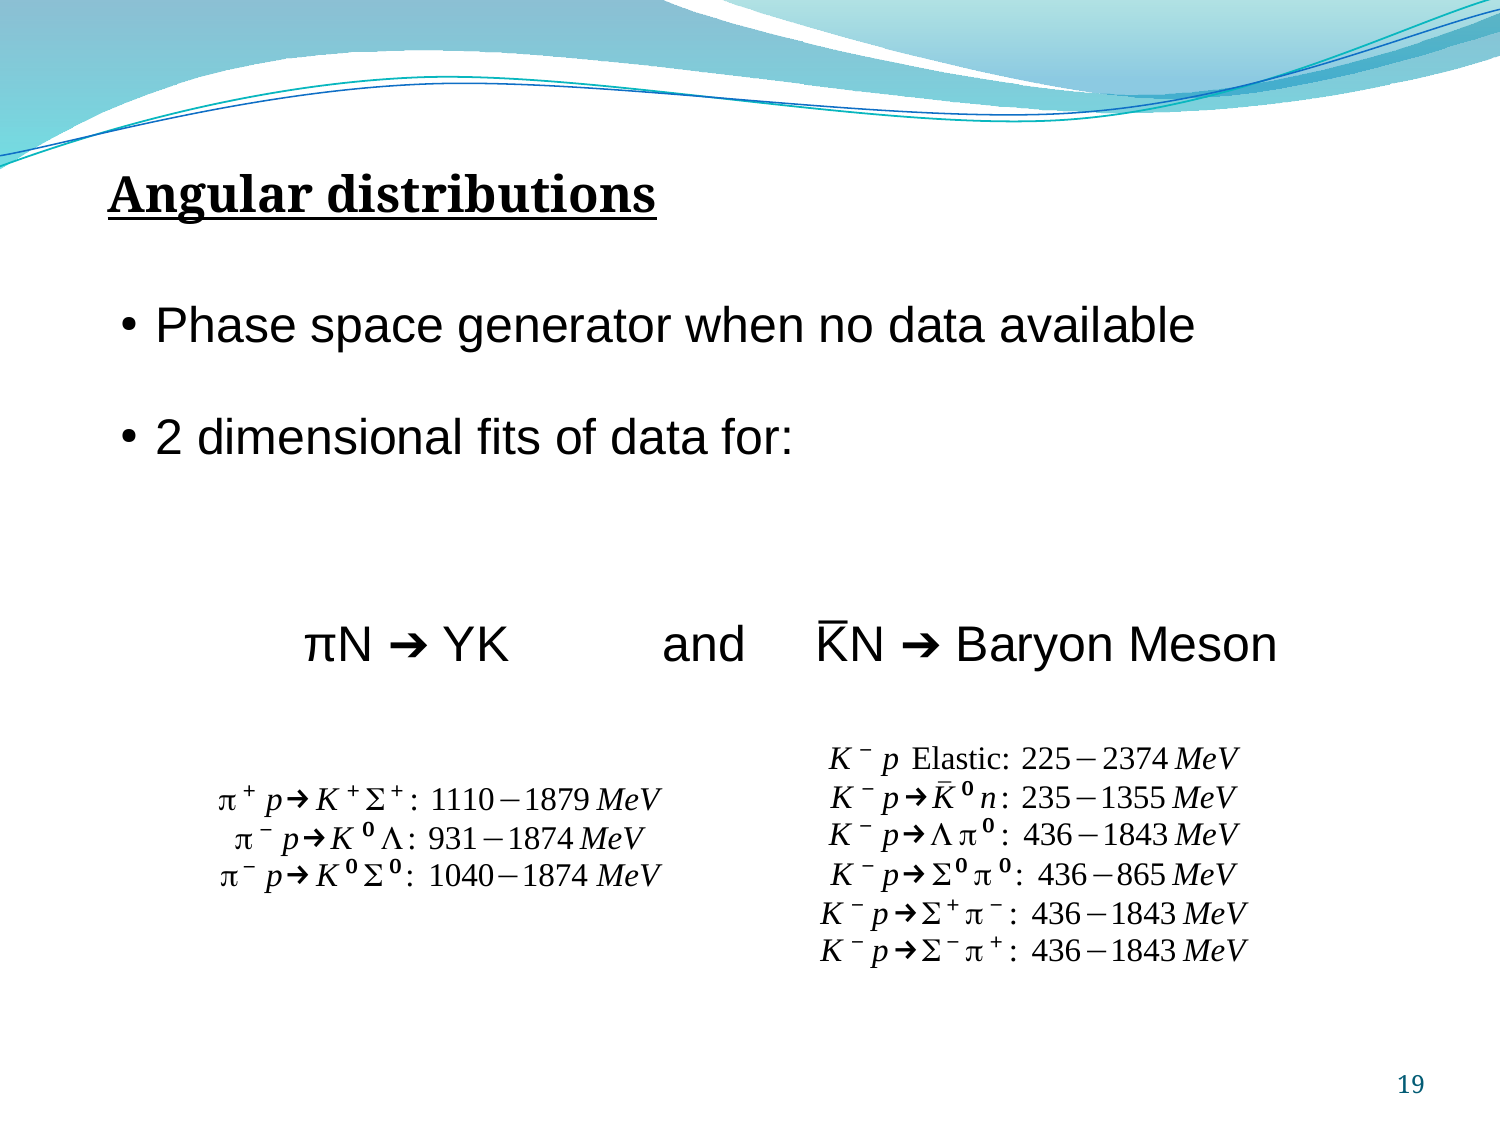

# Angular distributions
Phase space generator when no data available
2 dimensional fits of data for:
πN ➔ YK and K̅N ➔ Baryon Meson
19